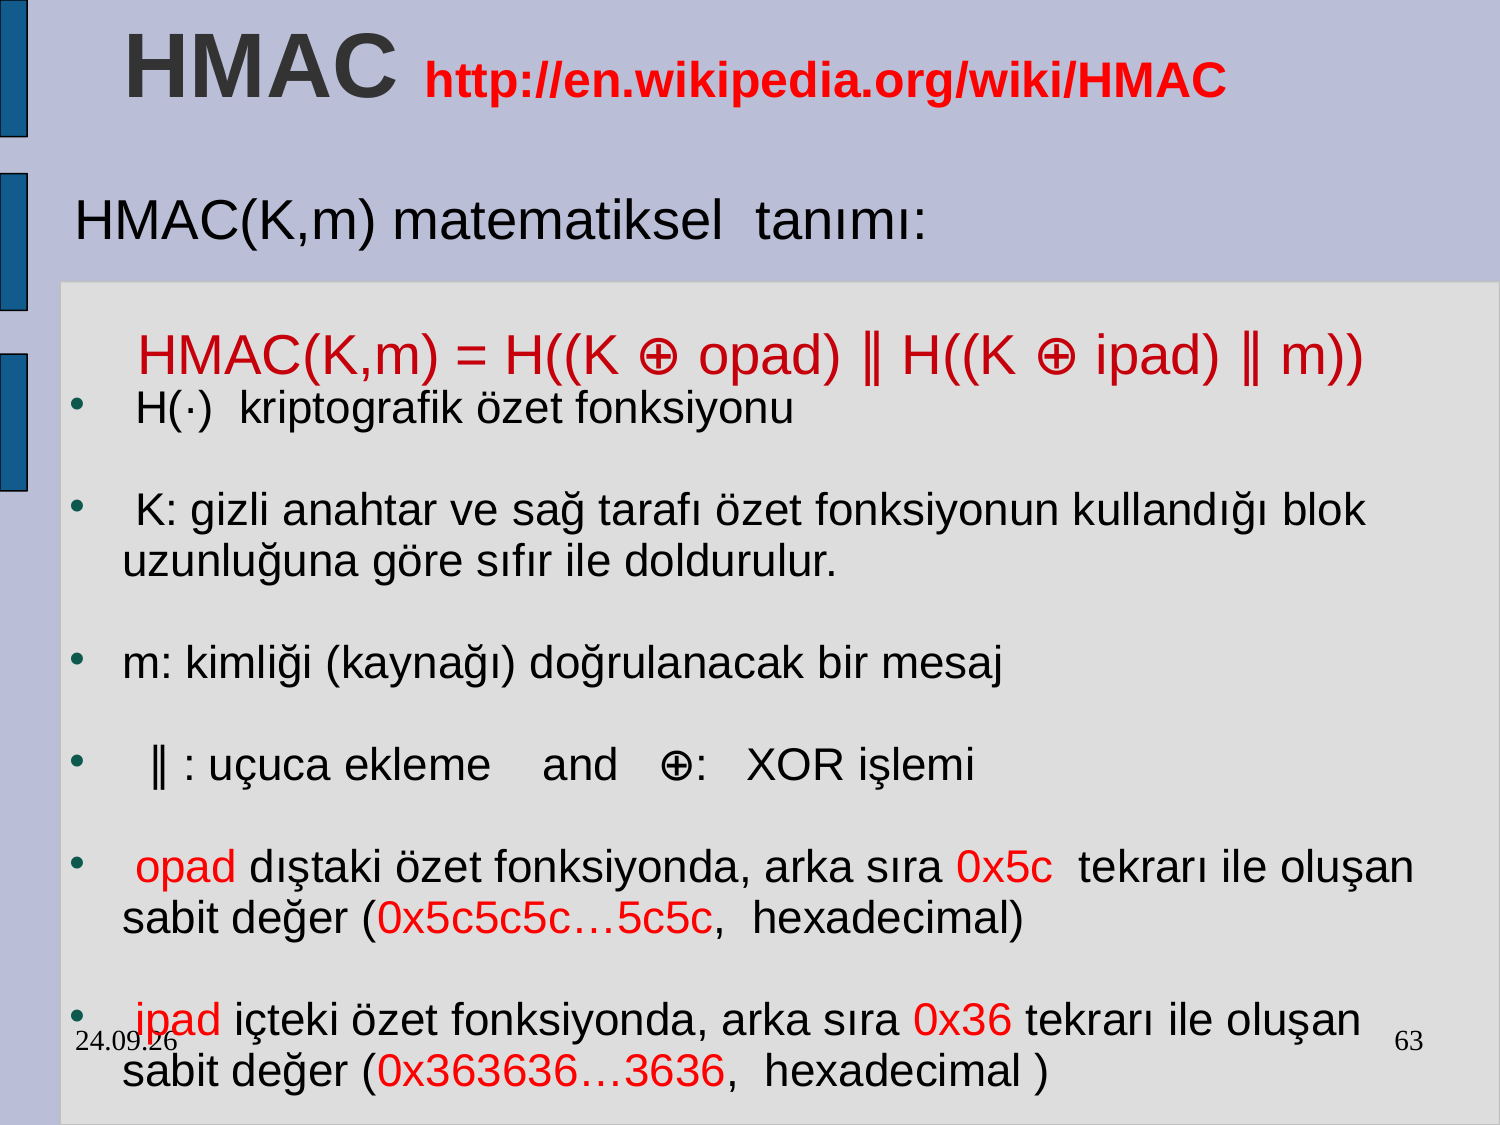

# HMAC http://en.wikipedia.org/wiki/HMAC
HMAC(K,m) matematiksel tanımı:
 HMAC(K,m) = H((K ⊕ opad) ∥ H((K ⊕ ipad) ∥ m))
 H(·) kriptografik özet fonksiyonu
 K: gizli anahtar ve sağ tarafı özet fonksiyonun kullandığı blok uzunluğuna göre sıfır ile doldurulur.
m: kimliği (kaynağı) doğrulanacak bir mesaj
 ∥ : uçuca ekleme and ⊕: XOR işlemi
 opad dıştaki özet fonksiyonda, arka sıra 0x5c tekrarı ile oluşan sabit değer (0x5c5c5c…5c5c, hexadecimal)
 ipad içteki özet fonksiyonda, arka sıra 0x36 tekrarı ile oluşan sabit değer (0x363636…3636, hexadecimal )
63